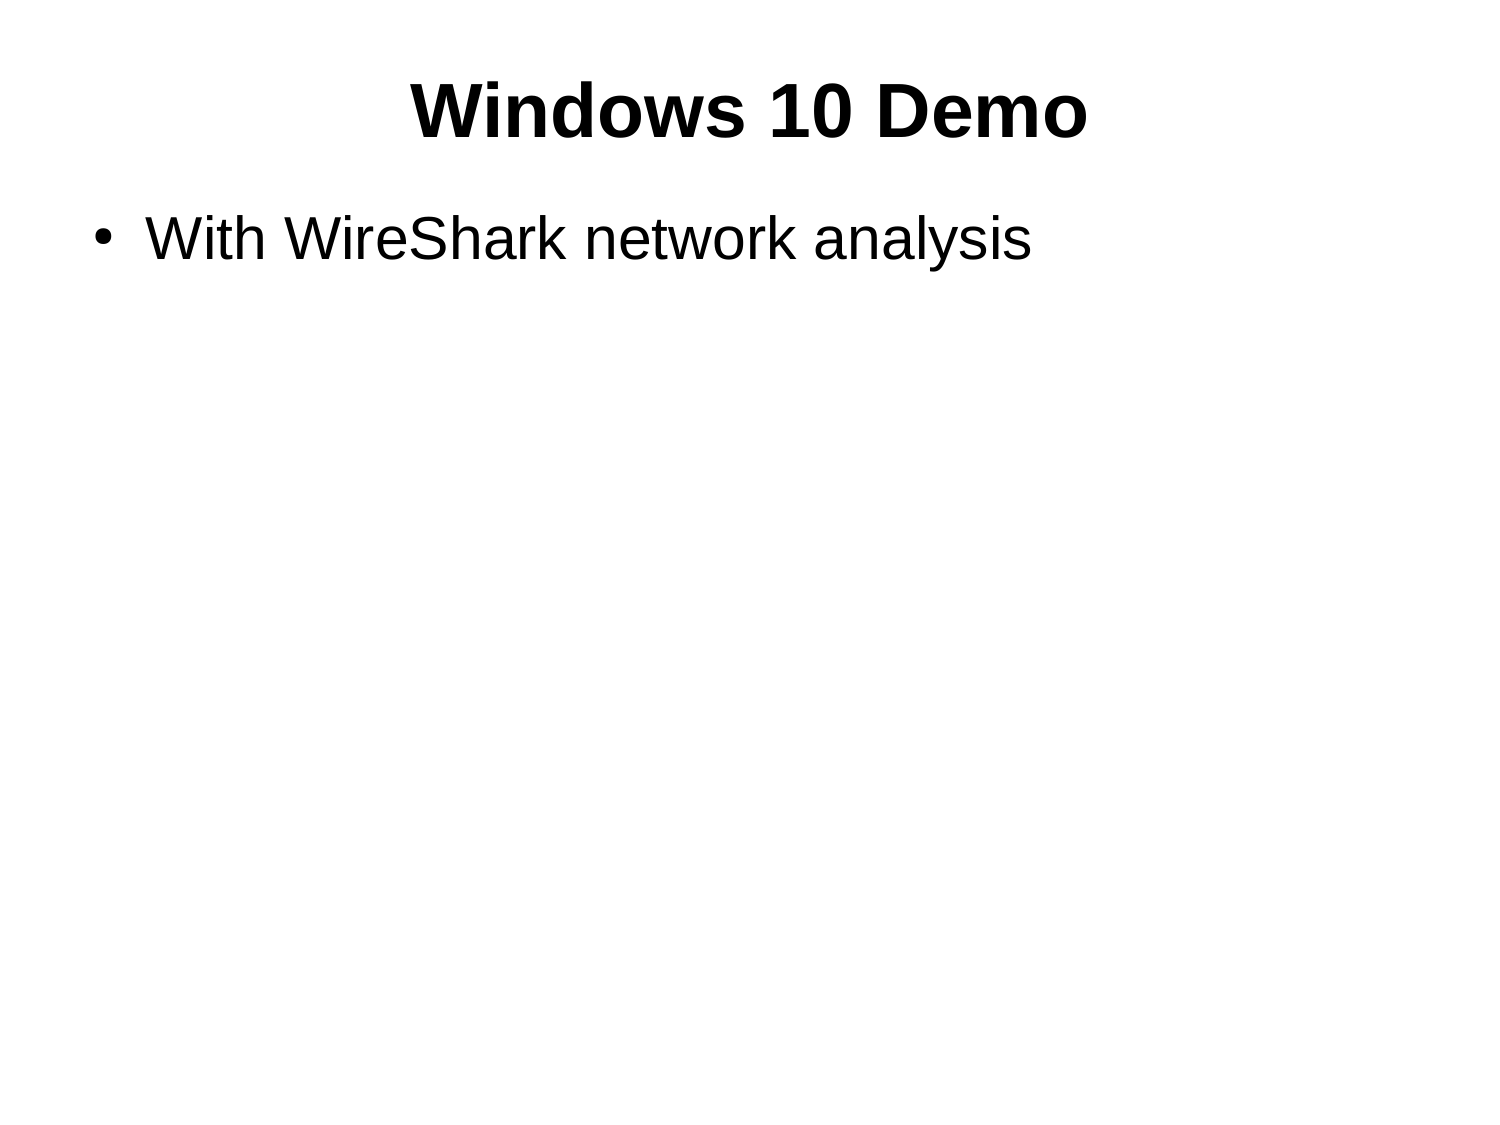

# Windows 10 Demo
With WireShark network analysis